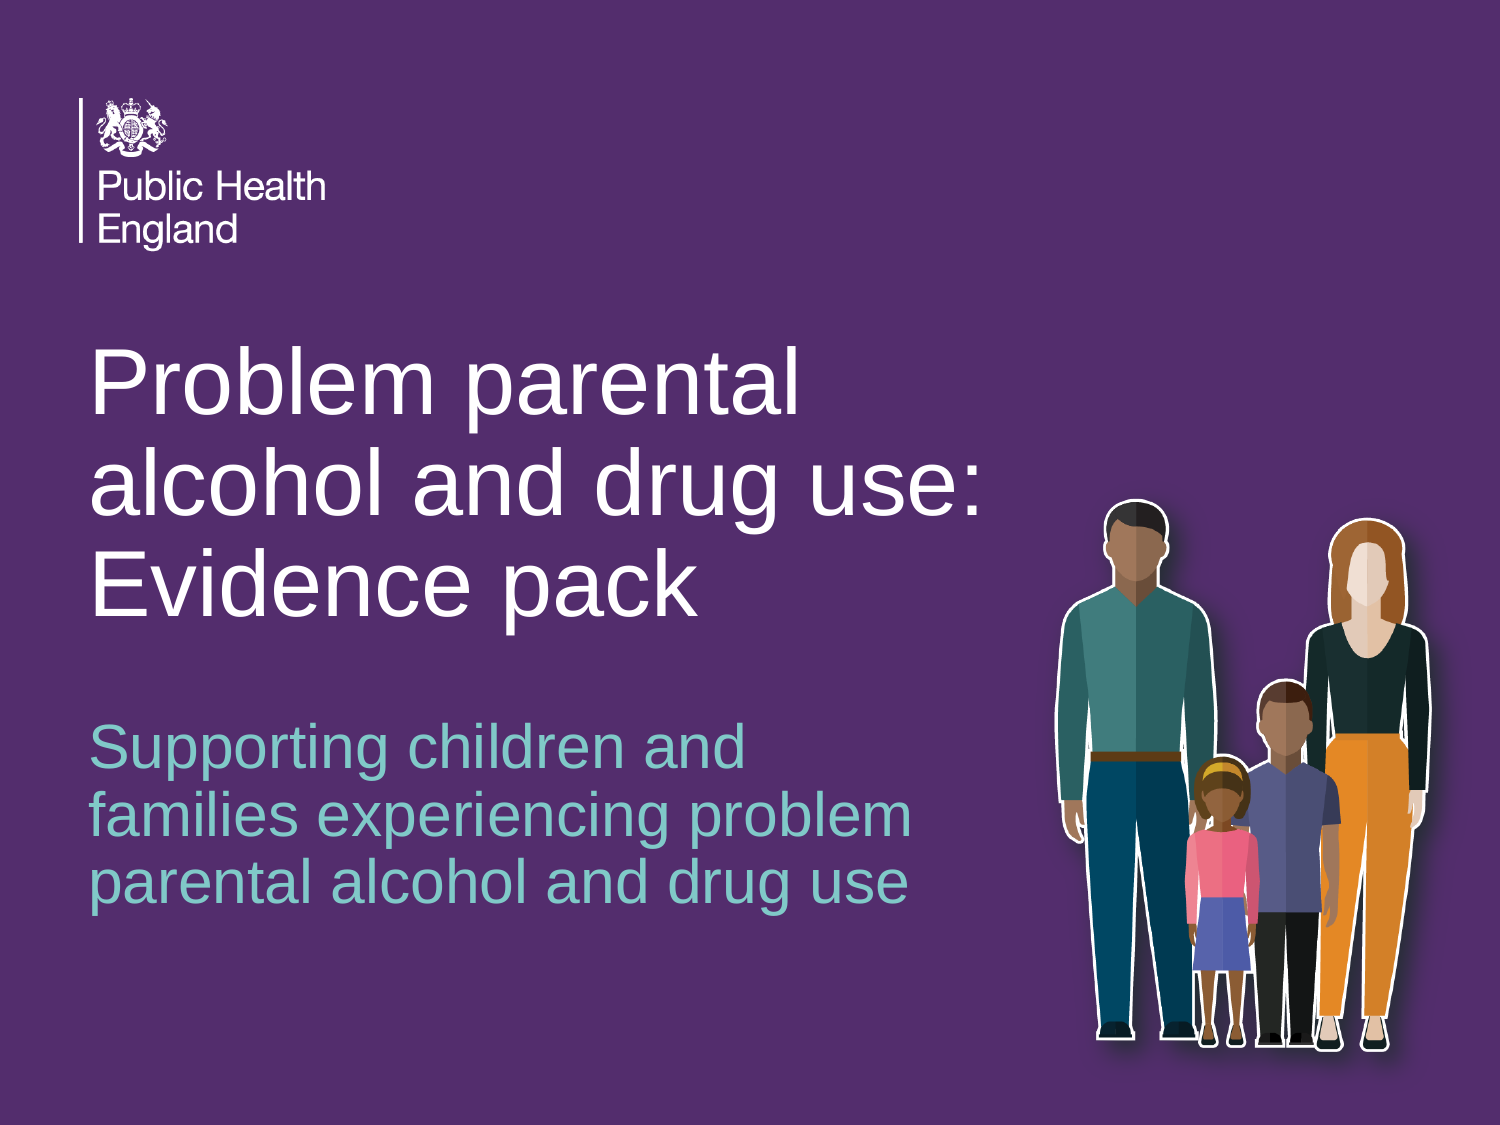

# Problem parental alcohol and drug use: Evidence pack
Supporting children and families experiencing problem parental alcohol and drug use